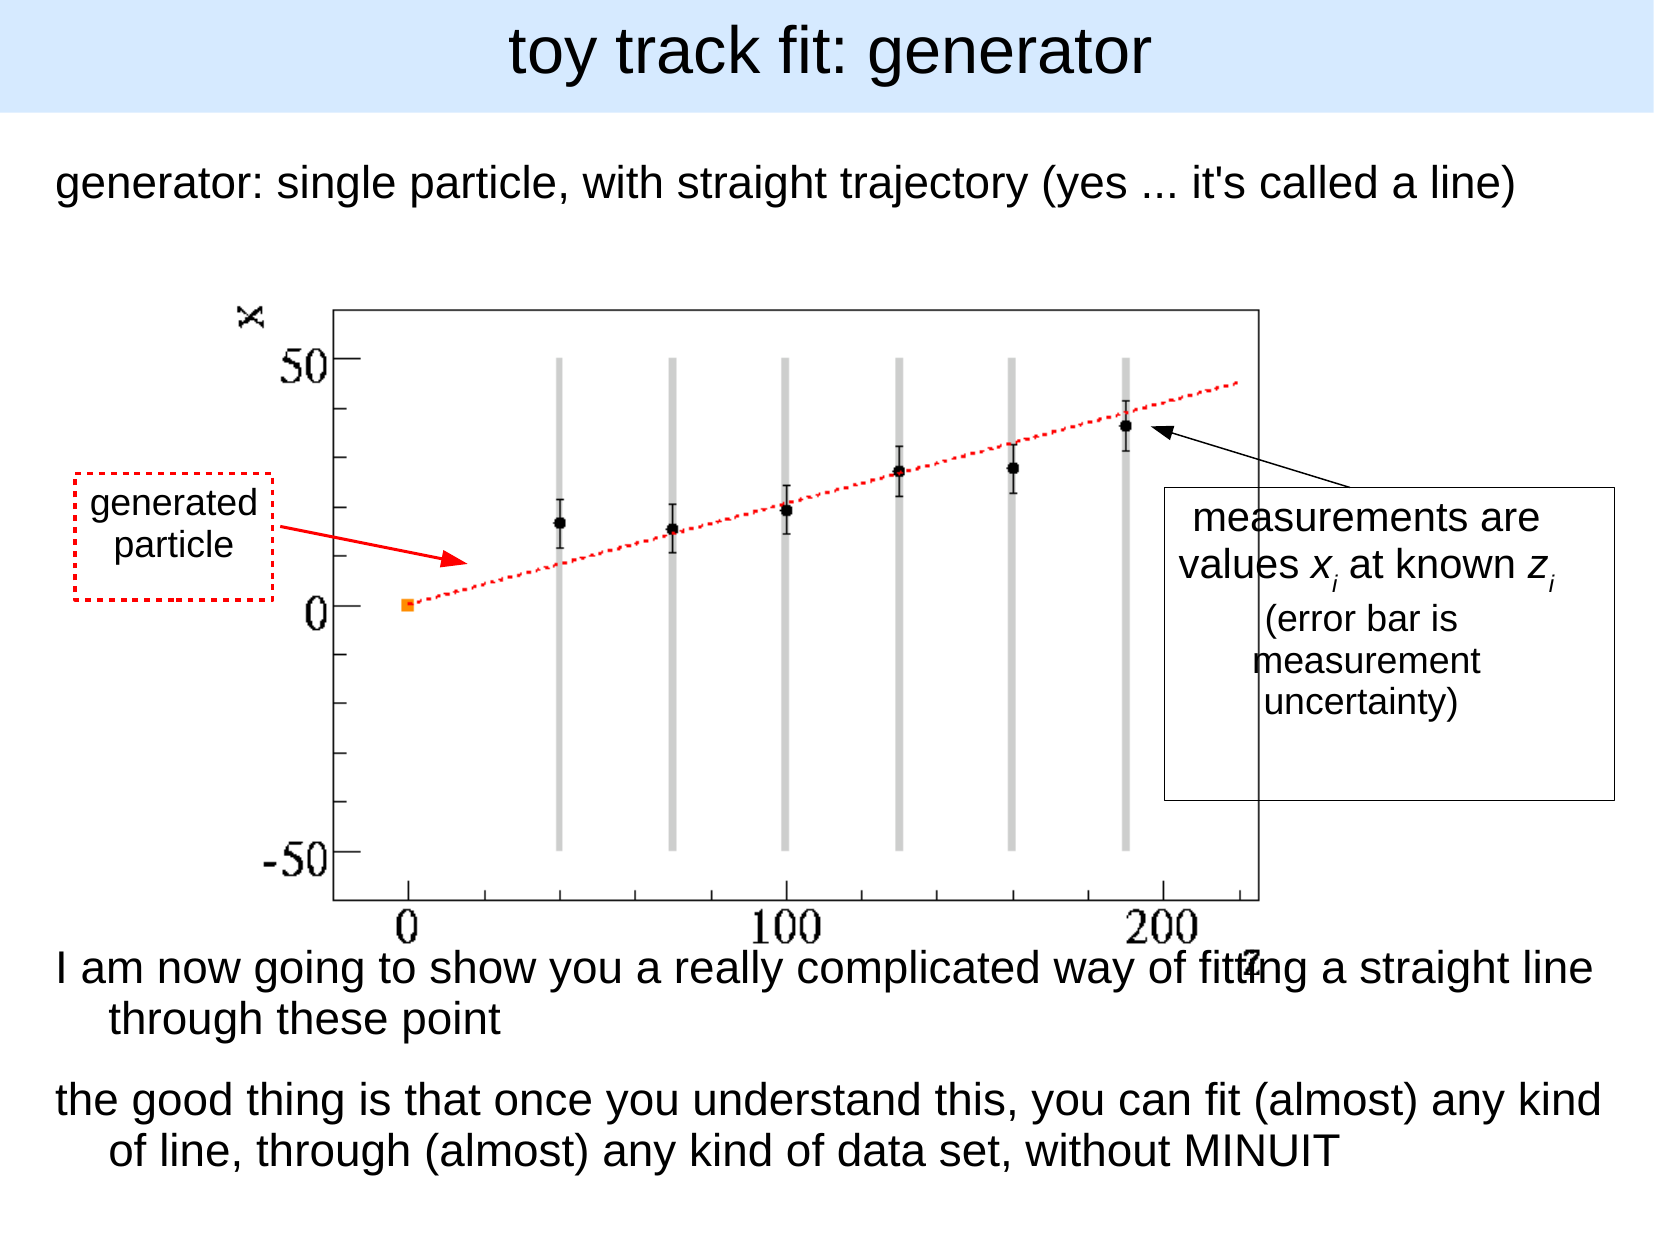

# toy track fit: generator
generator: single particle, with straight trajectory (yes ... it's called a line)
generated
particle
measurements are values xi at known zi
(error bar is
measurement
uncertainty)
I am now going to show you a really complicated way of fitting a straight line through these point
the good thing is that once you understand this, you can fit (almost) any kind of line, through (almost) any kind of data set, without MINUIT